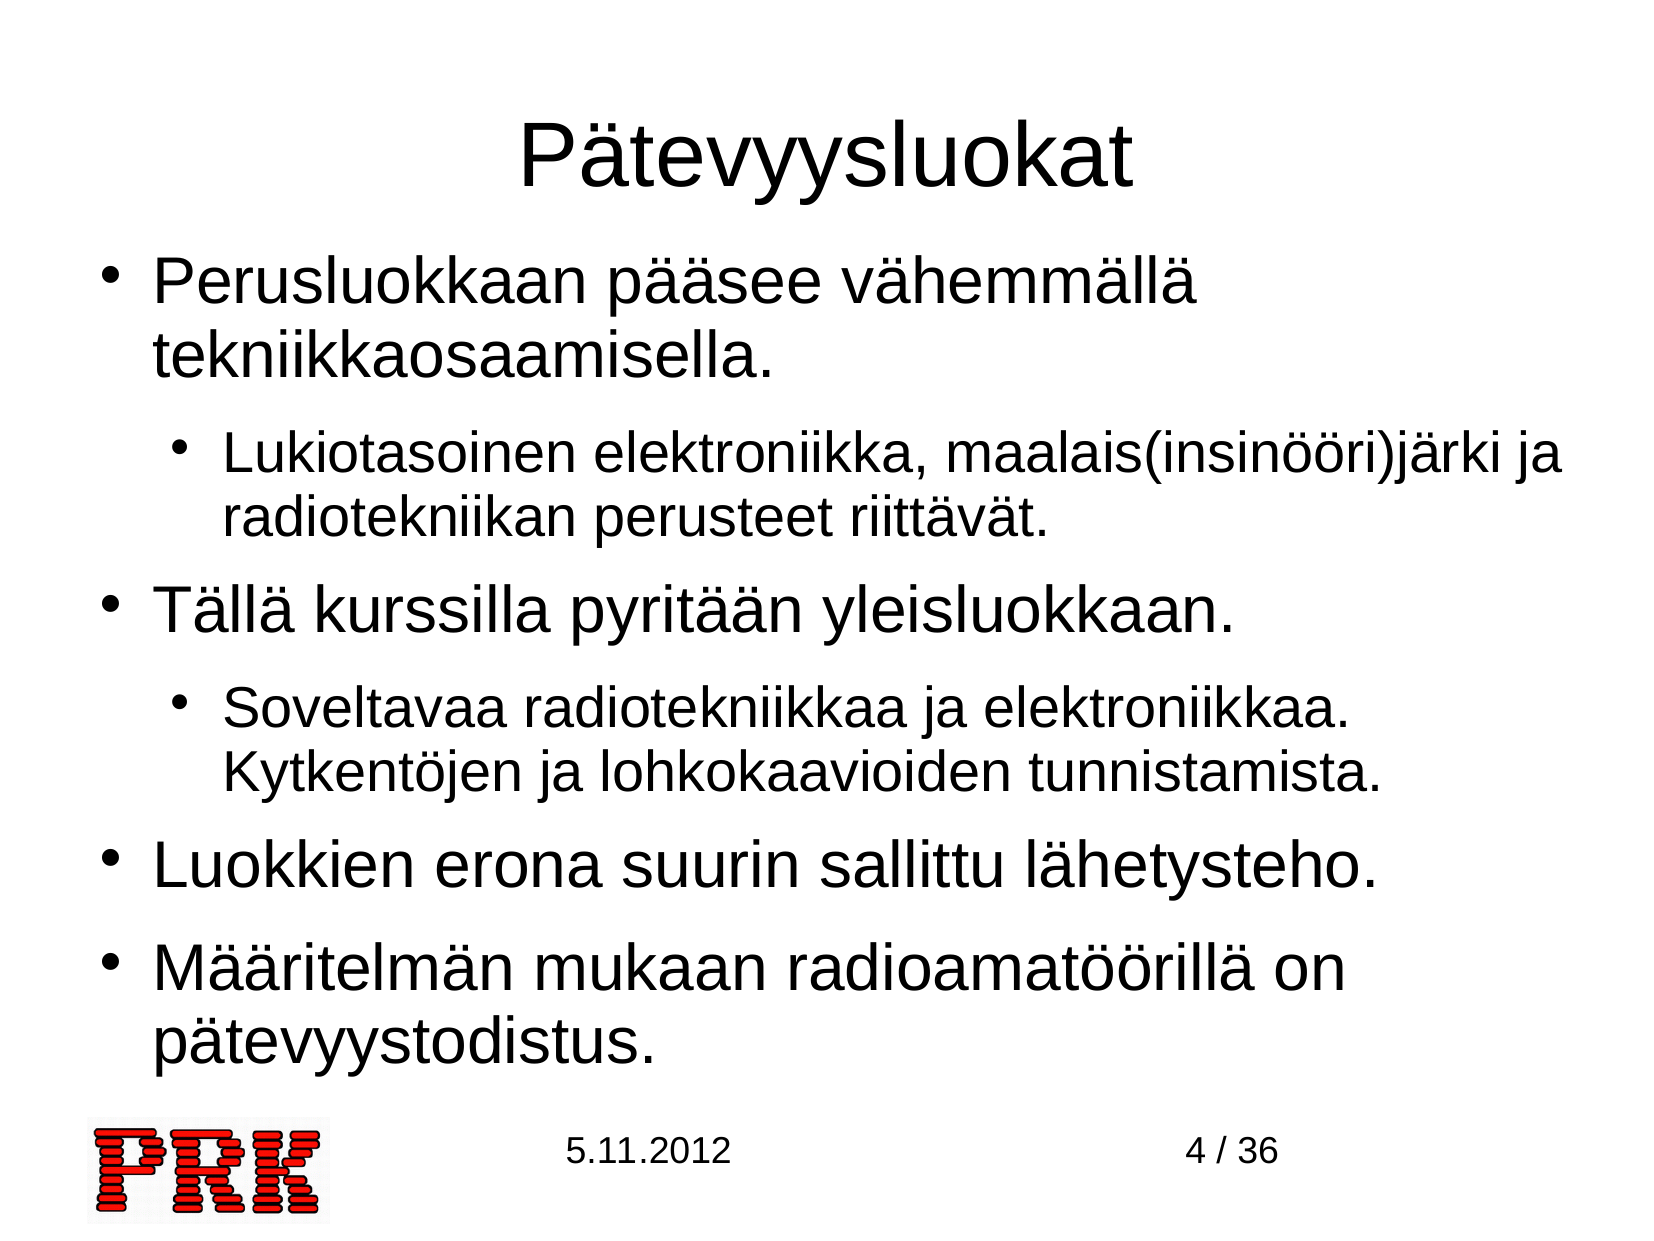

# Pätevyysluokat
Perusluokkaan pääsee vähemmällä tekniikkaosaamisella.
Lukiotasoinen elektroniikka, maalais(insinööri)järki ja radiotekniikan perusteet riittävät.
Tällä kurssilla pyritään yleisluokkaan.
Soveltavaa radiotekniikkaa ja elektroniikkaa. Kytkentöjen ja lohkokaavioiden tunnistamista.
Luokkien erona suurin sallittu lähetysteho.
Määritelmän mukaan radioamatöörillä on pätevyystodistus.
4